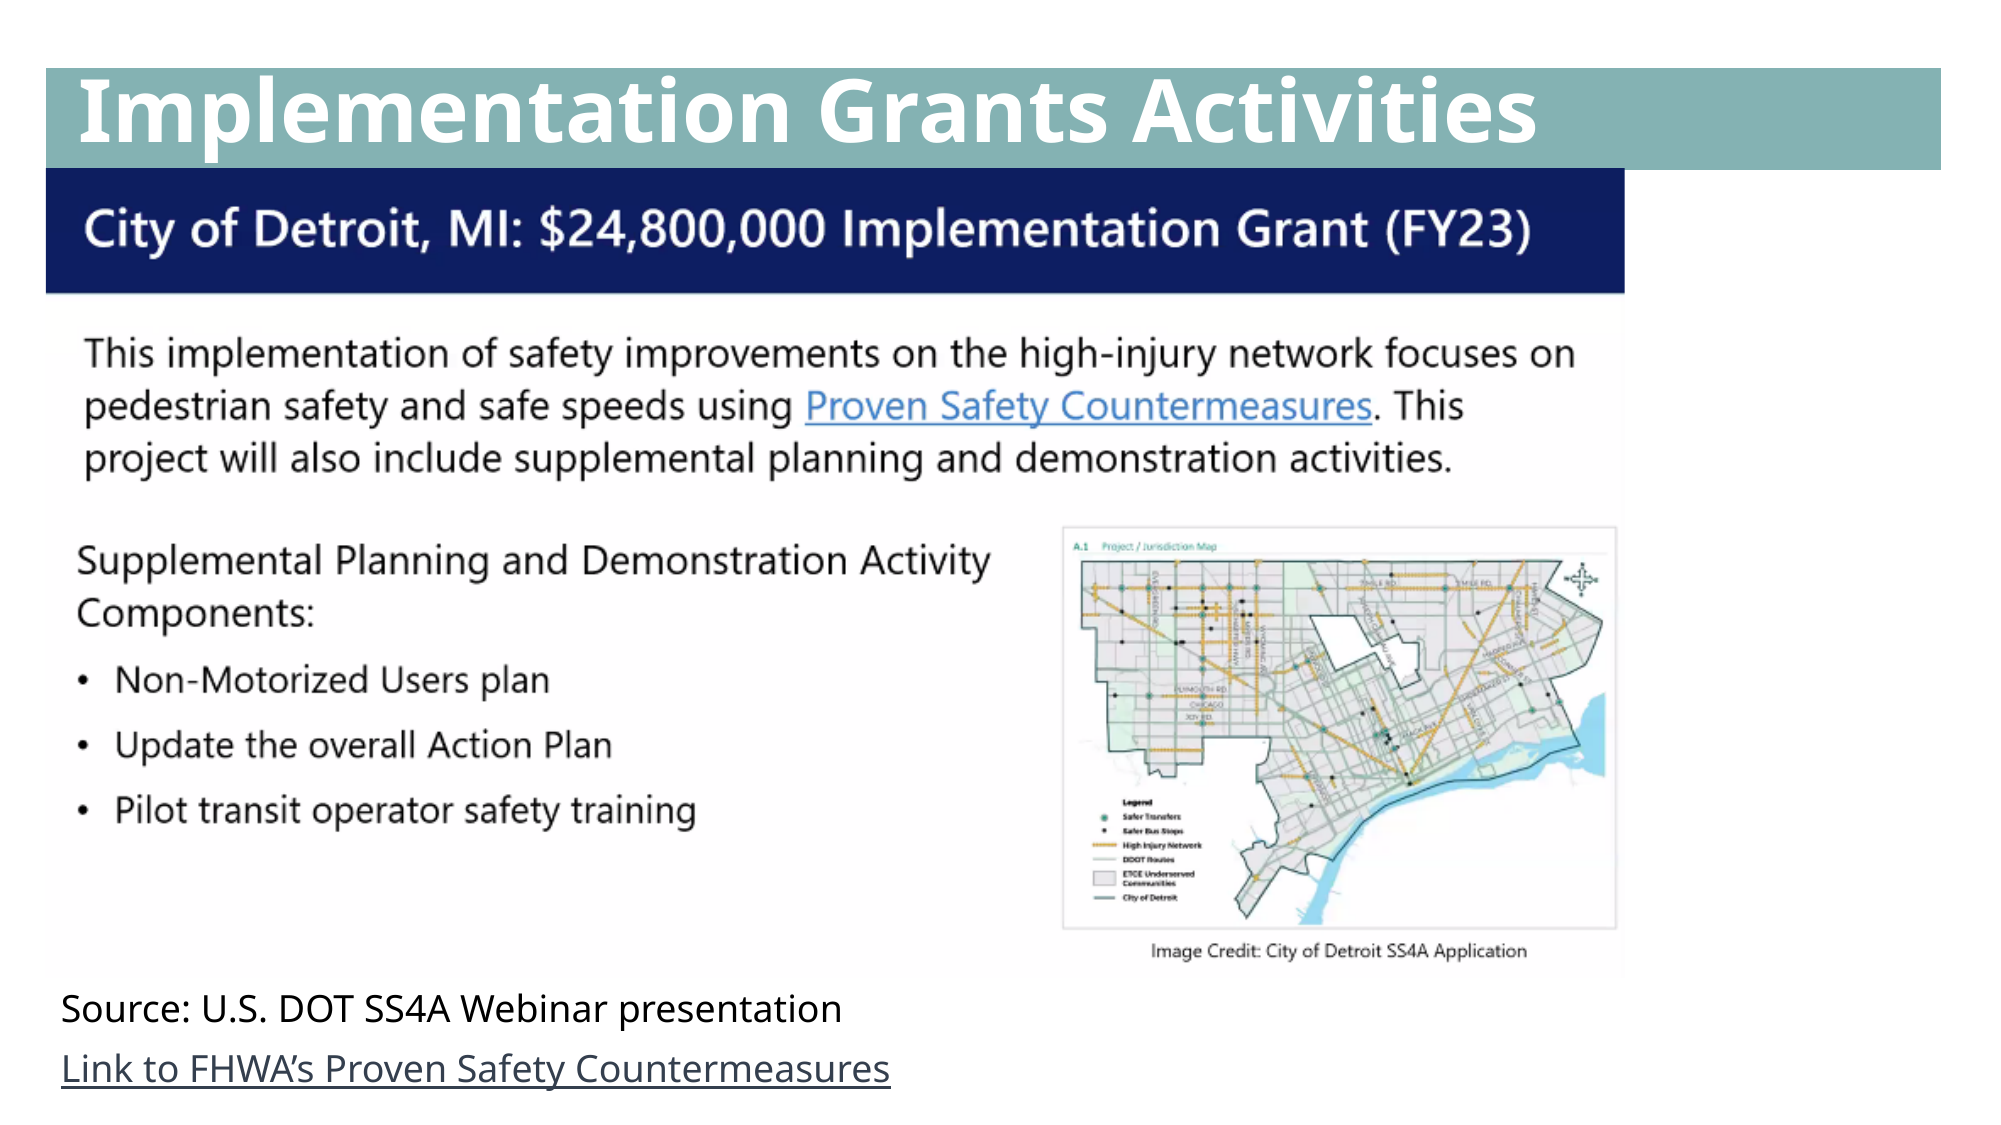

Implementation Grants Activities
Source: U.S. DOT SS4A Webinar presentation
Link to FHWA’s Proven Safety Countermeasures